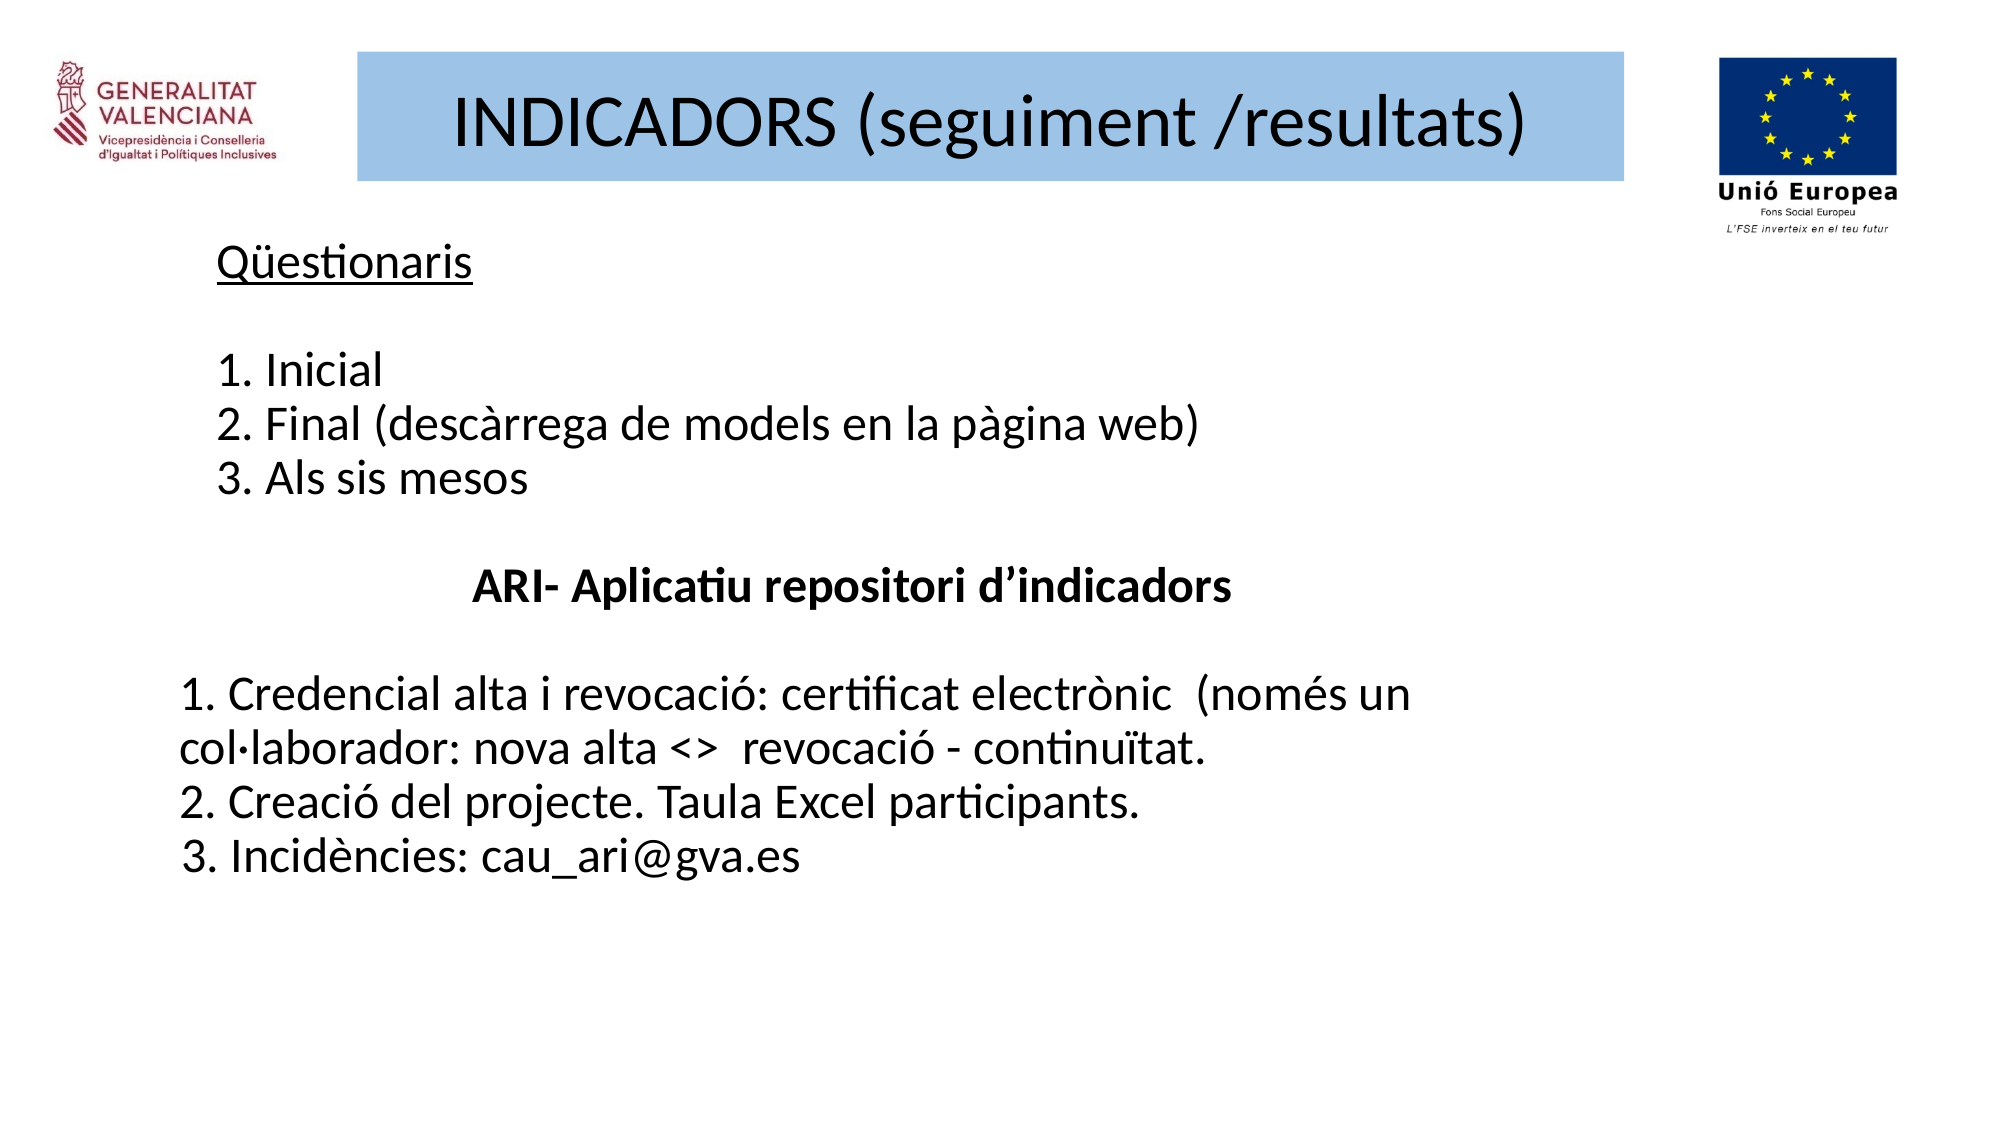

INDICADORS (seguiment /resultats)
	Qüestionaris
	1. Inicial
	2. Final (descàrrega de models en la pàgina web)
	3. Als sis mesos
 ARI- Aplicatiu repositori d’indicadors
1. Credencial alta i revocació: certificat electrònic (només un 	col·laborador: nova alta <> revocació - continuïtat.
2. Creació del projecte. Taula Excel participants.
3. Incidències: cau_ari@gva.es